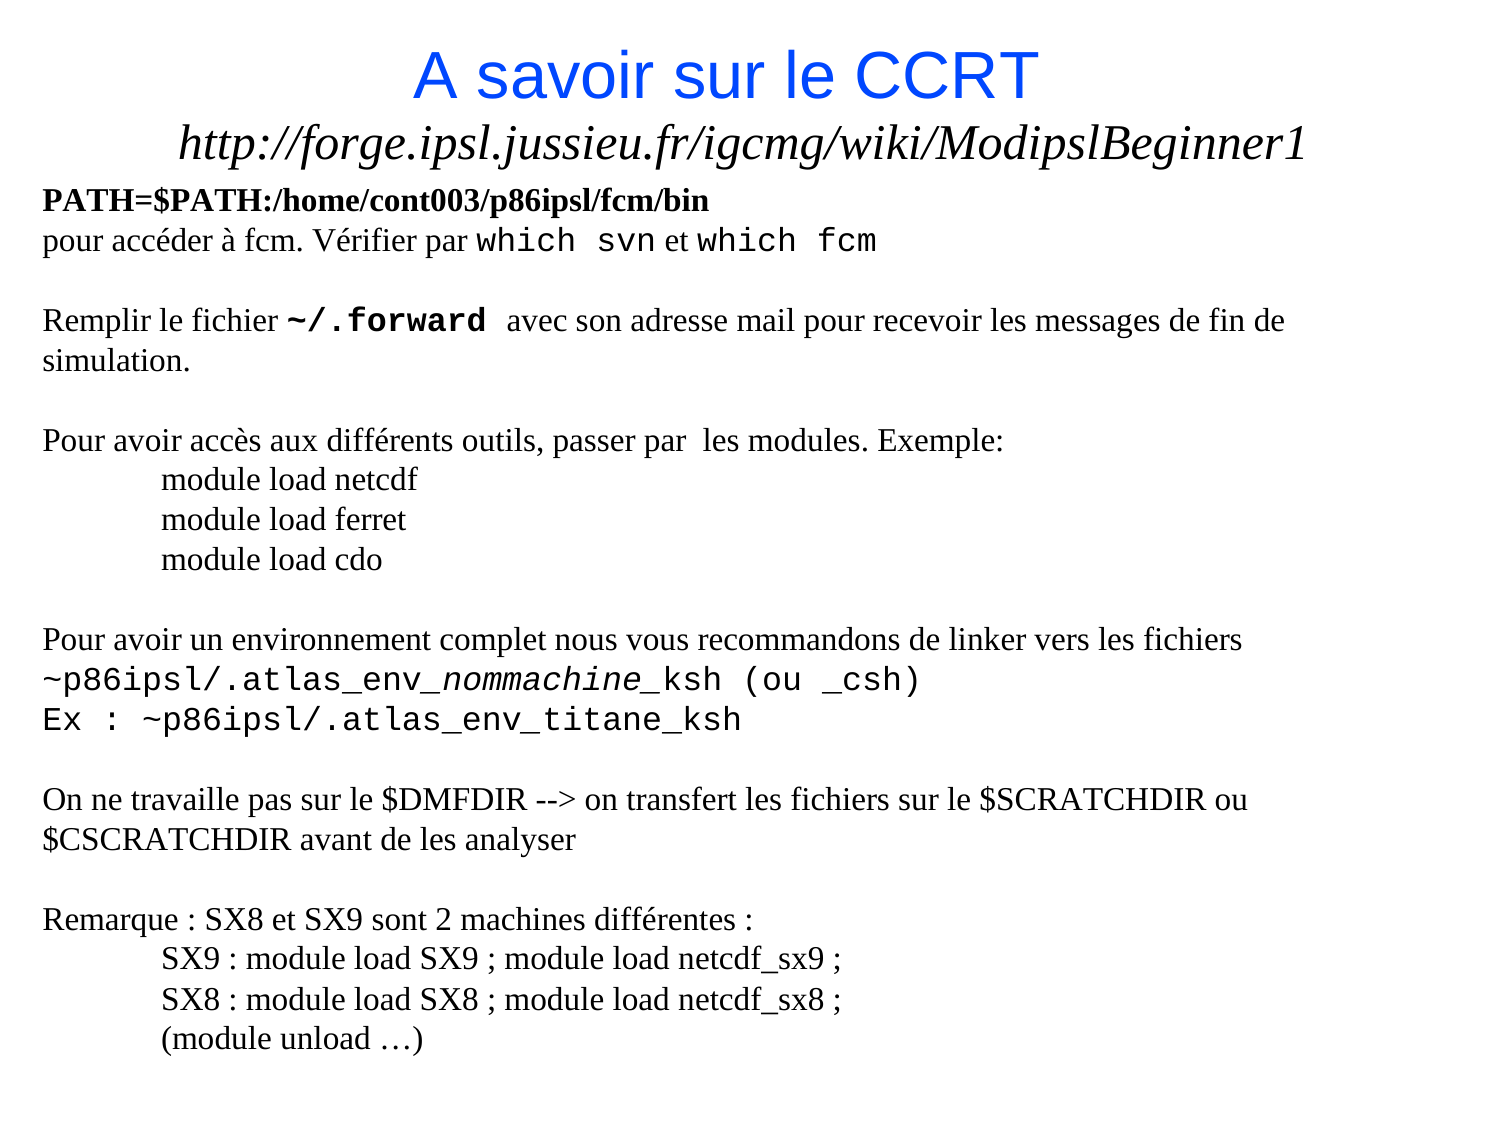

A savoir sur le CCRT
http://forge.ipsl.jussieu.fr/igcmg/wiki/ModipslBeginner1
PATH=$PATH:/home/cont003/p86ipsl/fcm/bin
pour accéder à fcm. Vérifier par which svn et which fcm
Remplir le fichier ~/.forward avec son adresse mail pour recevoir les messages de fin de simulation.
Pour avoir accès aux différents outils, passer par les modules. Exemple:
	module load netcdf
	module load ferret
	module load cdo
Pour avoir un environnement complet nous vous recommandons de linker vers les fichiers ~p86ipsl/.atlas_env_nommachine_ksh (ou _csh)
Ex : ~p86ipsl/.atlas_env_titane_ksh
On ne travaille pas sur le $DMFDIR --> on transfert les fichiers sur le $SCRATCHDIR ou $CSCRATCHDIR avant de les analyser
Remarque : SX8 et SX9 sont 2 machines différentes :
	SX9 : module load SX9 ; module load netcdf_sx9 ;
	SX8 : module load SX8 ; module load netcdf_sx8 ;
	(module unload …)